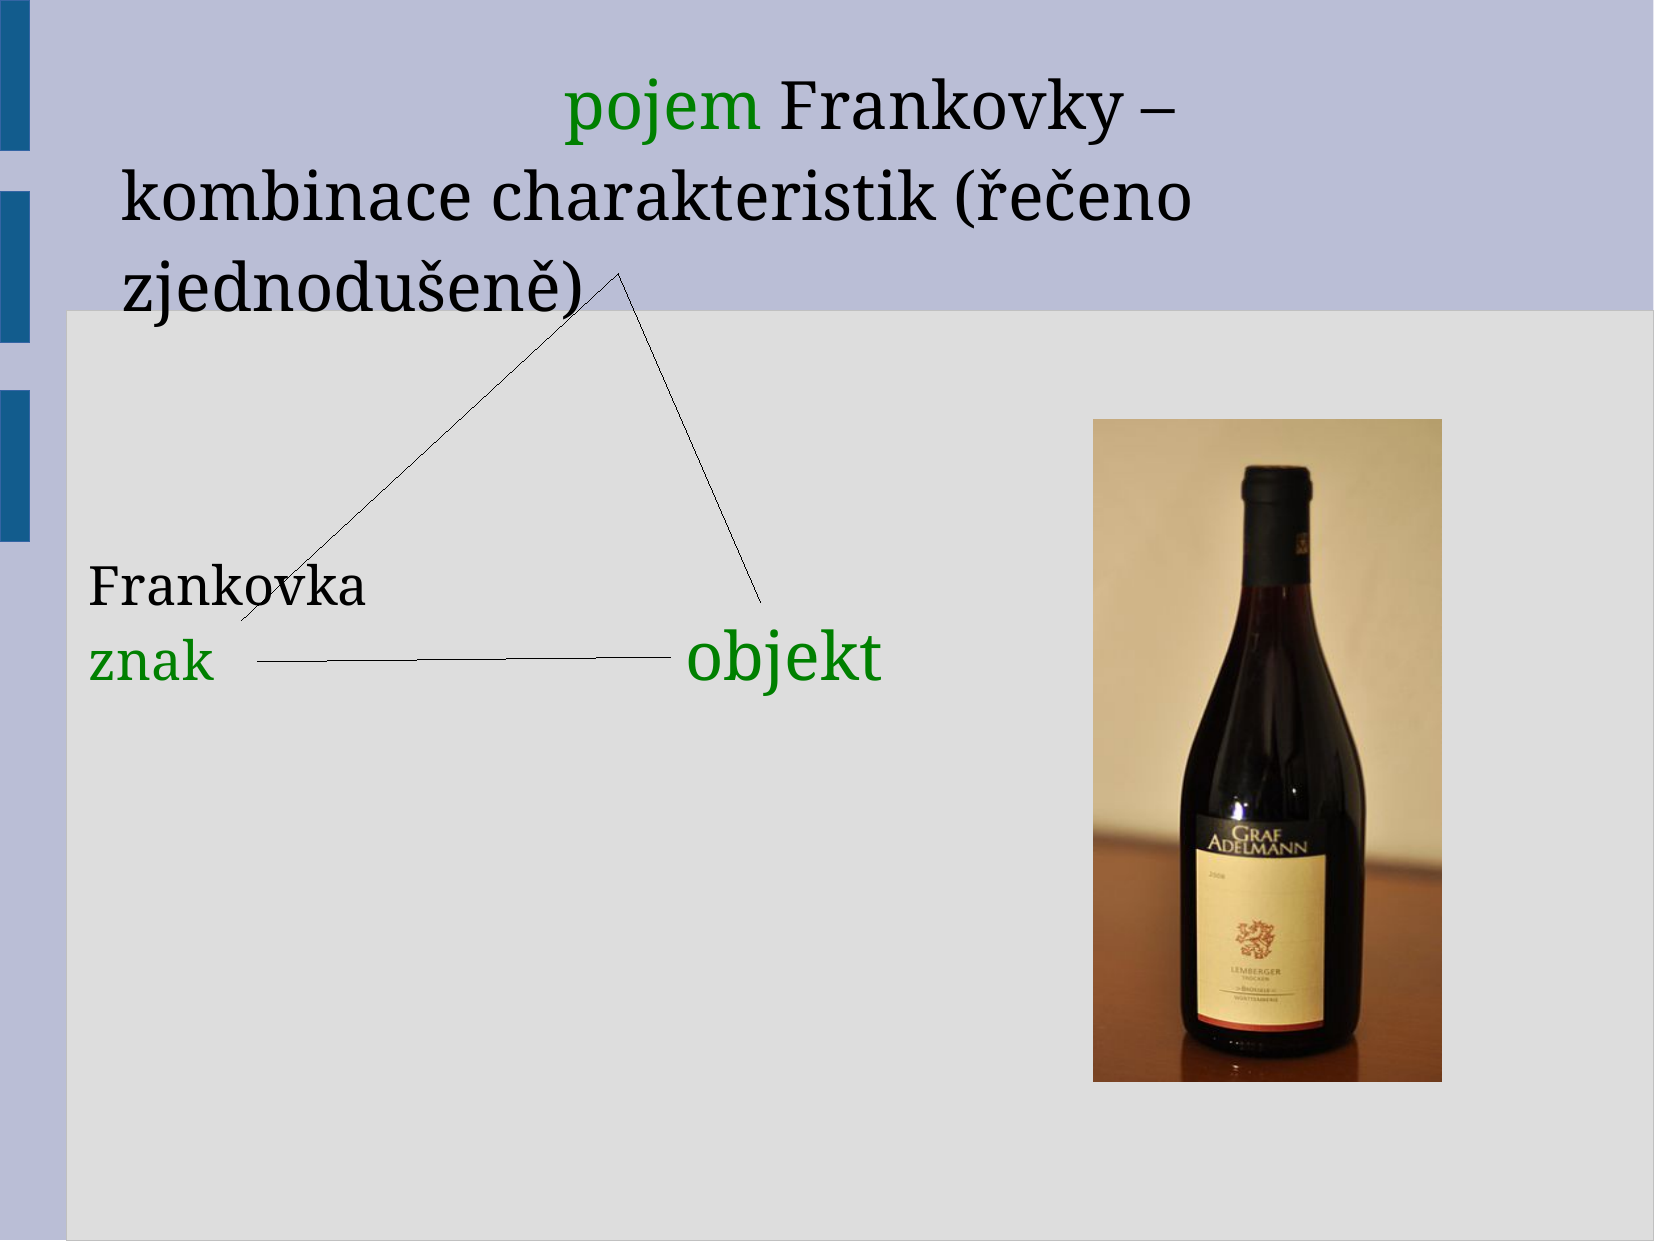

# pojem Frankovky – kombinace charakteristik (řečeno zjednodušeně)
Frankovka
znak
objekt